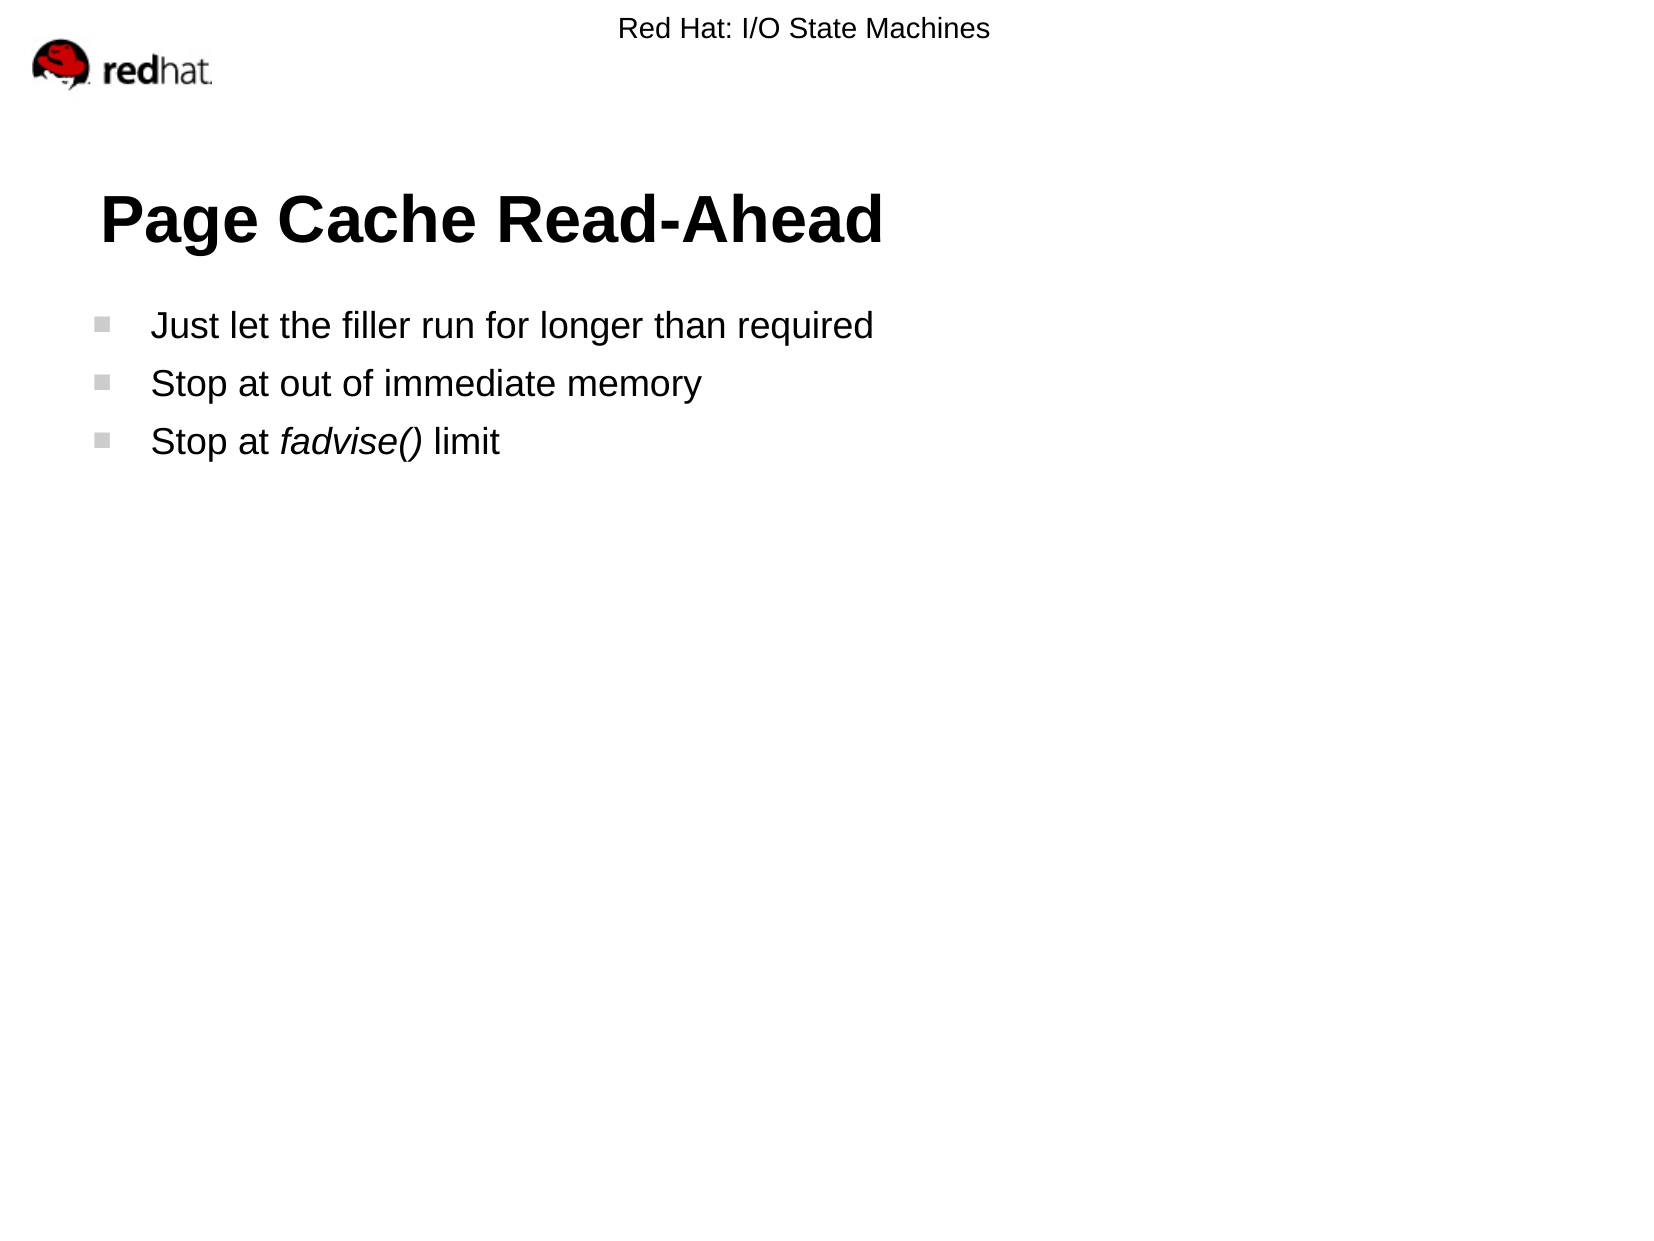

# Page Cache Read-Ahead
Just let the filler run for longer than required
Stop at out of immediate memory
Stop at fadvise() limit